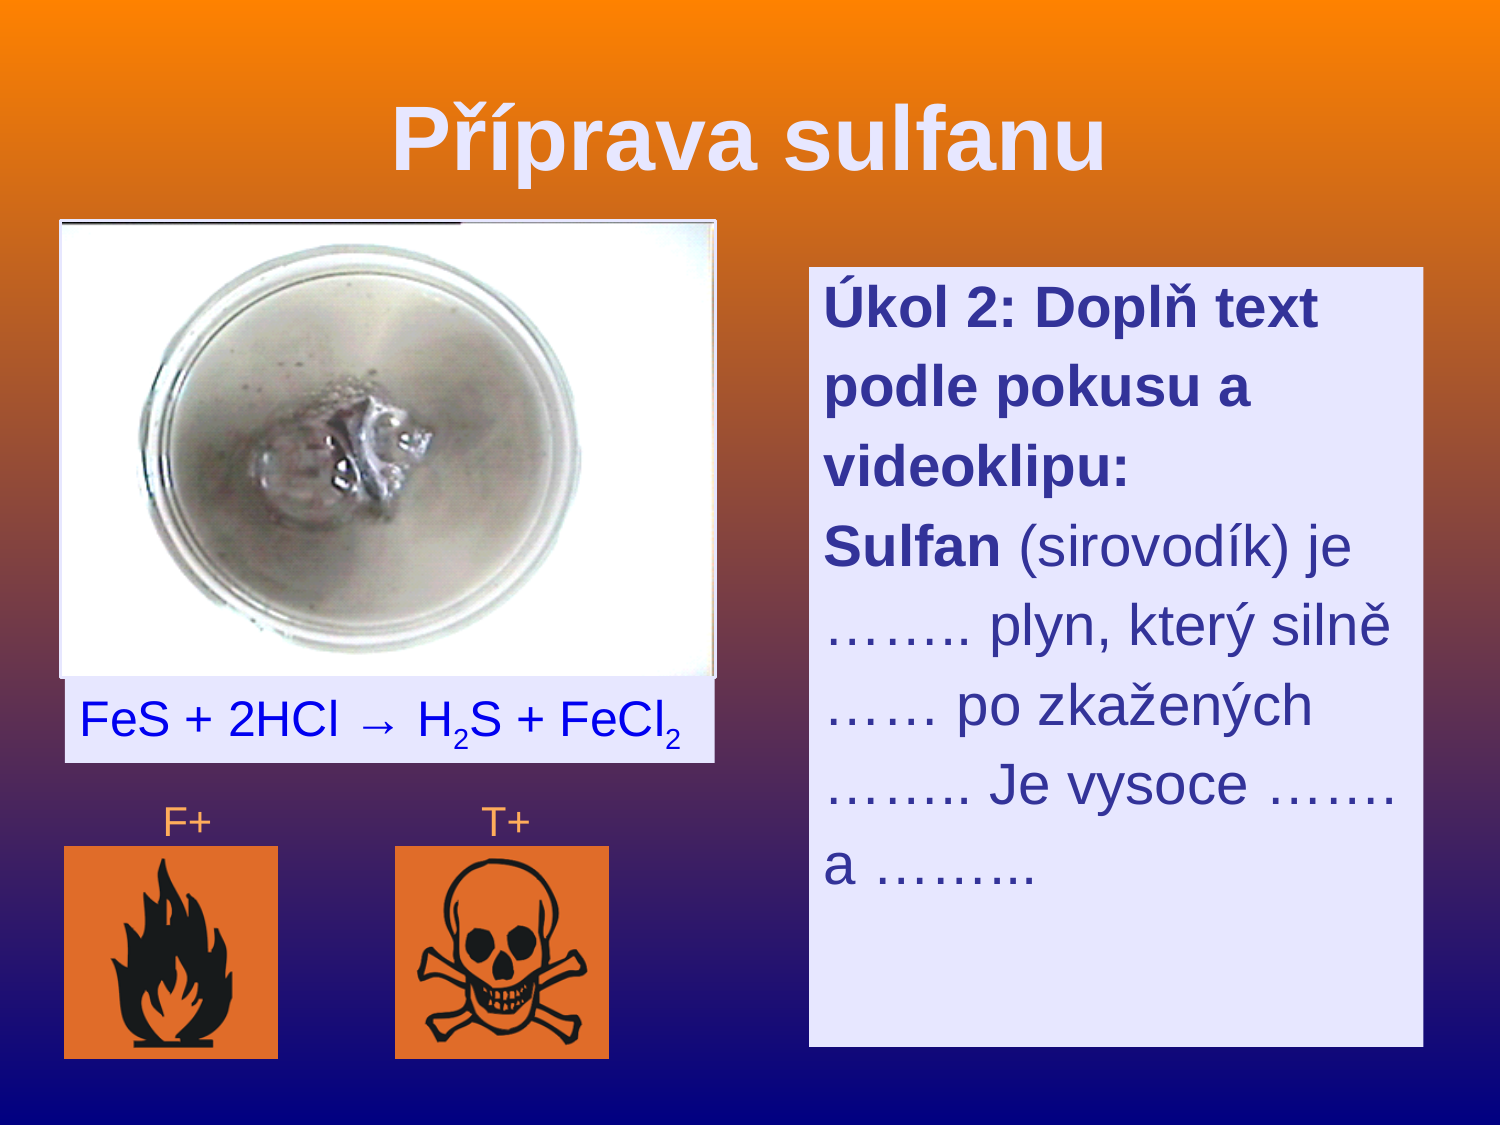

# Příprava sulfanu
Úkol 2: Doplň text
podle pokusu a
videoklipu:
Sulfan (sirovodík) je
…….. plyn, který silně
…… po zkažených
…….. Je vysoce …….
a ……...
FeS + 2HCl → H2S + FeCl2
F+
T+